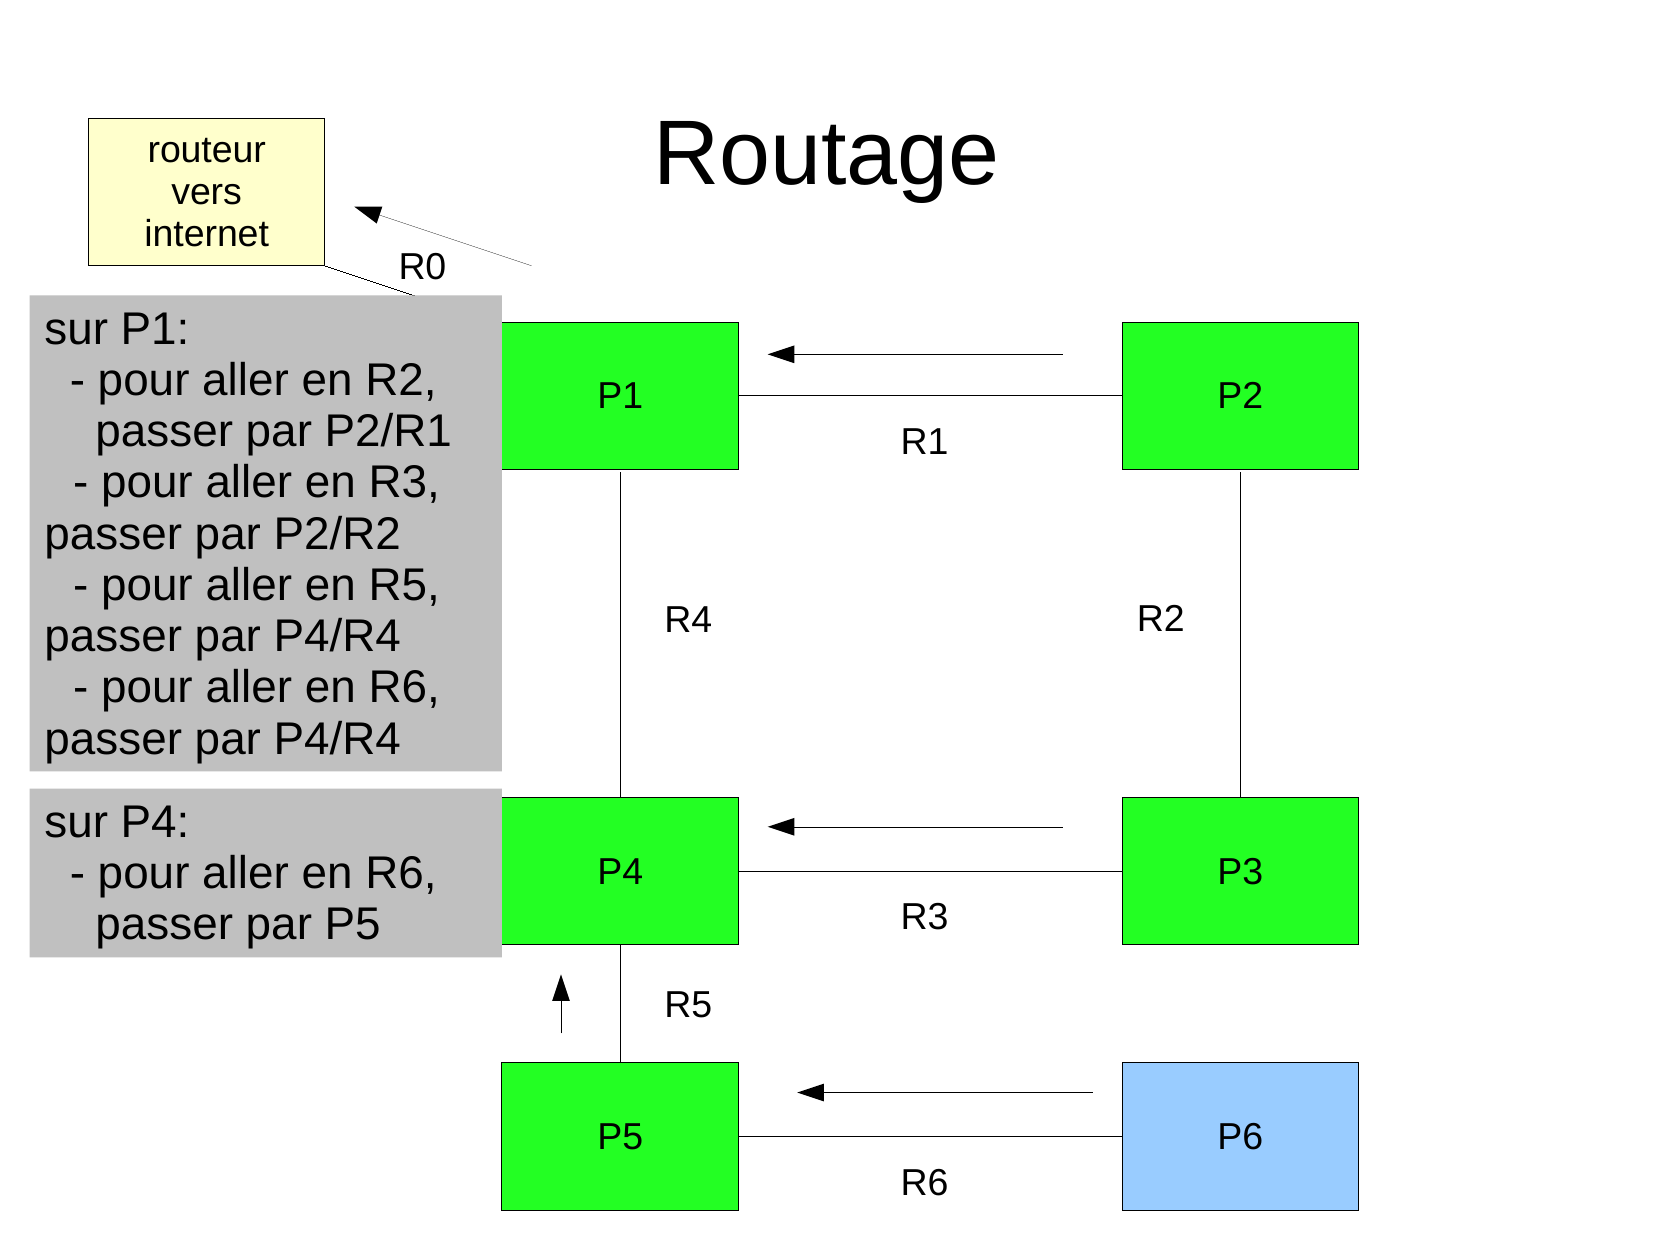

# Routage
routeur
vers
internet
R0
sur P1:
 - pour aller en R2,
 passer par P2/R1
 - pour aller en R3, passer par P2/R2
 - pour aller en R5, passer par P4/R4
 - pour aller en R6, passer par P4/R4
P1
P2
R1
R2
R4
sur P4:
 - pour aller en R6,
 passer par P5
P4
P3
R3
R5
P5
P6
R6